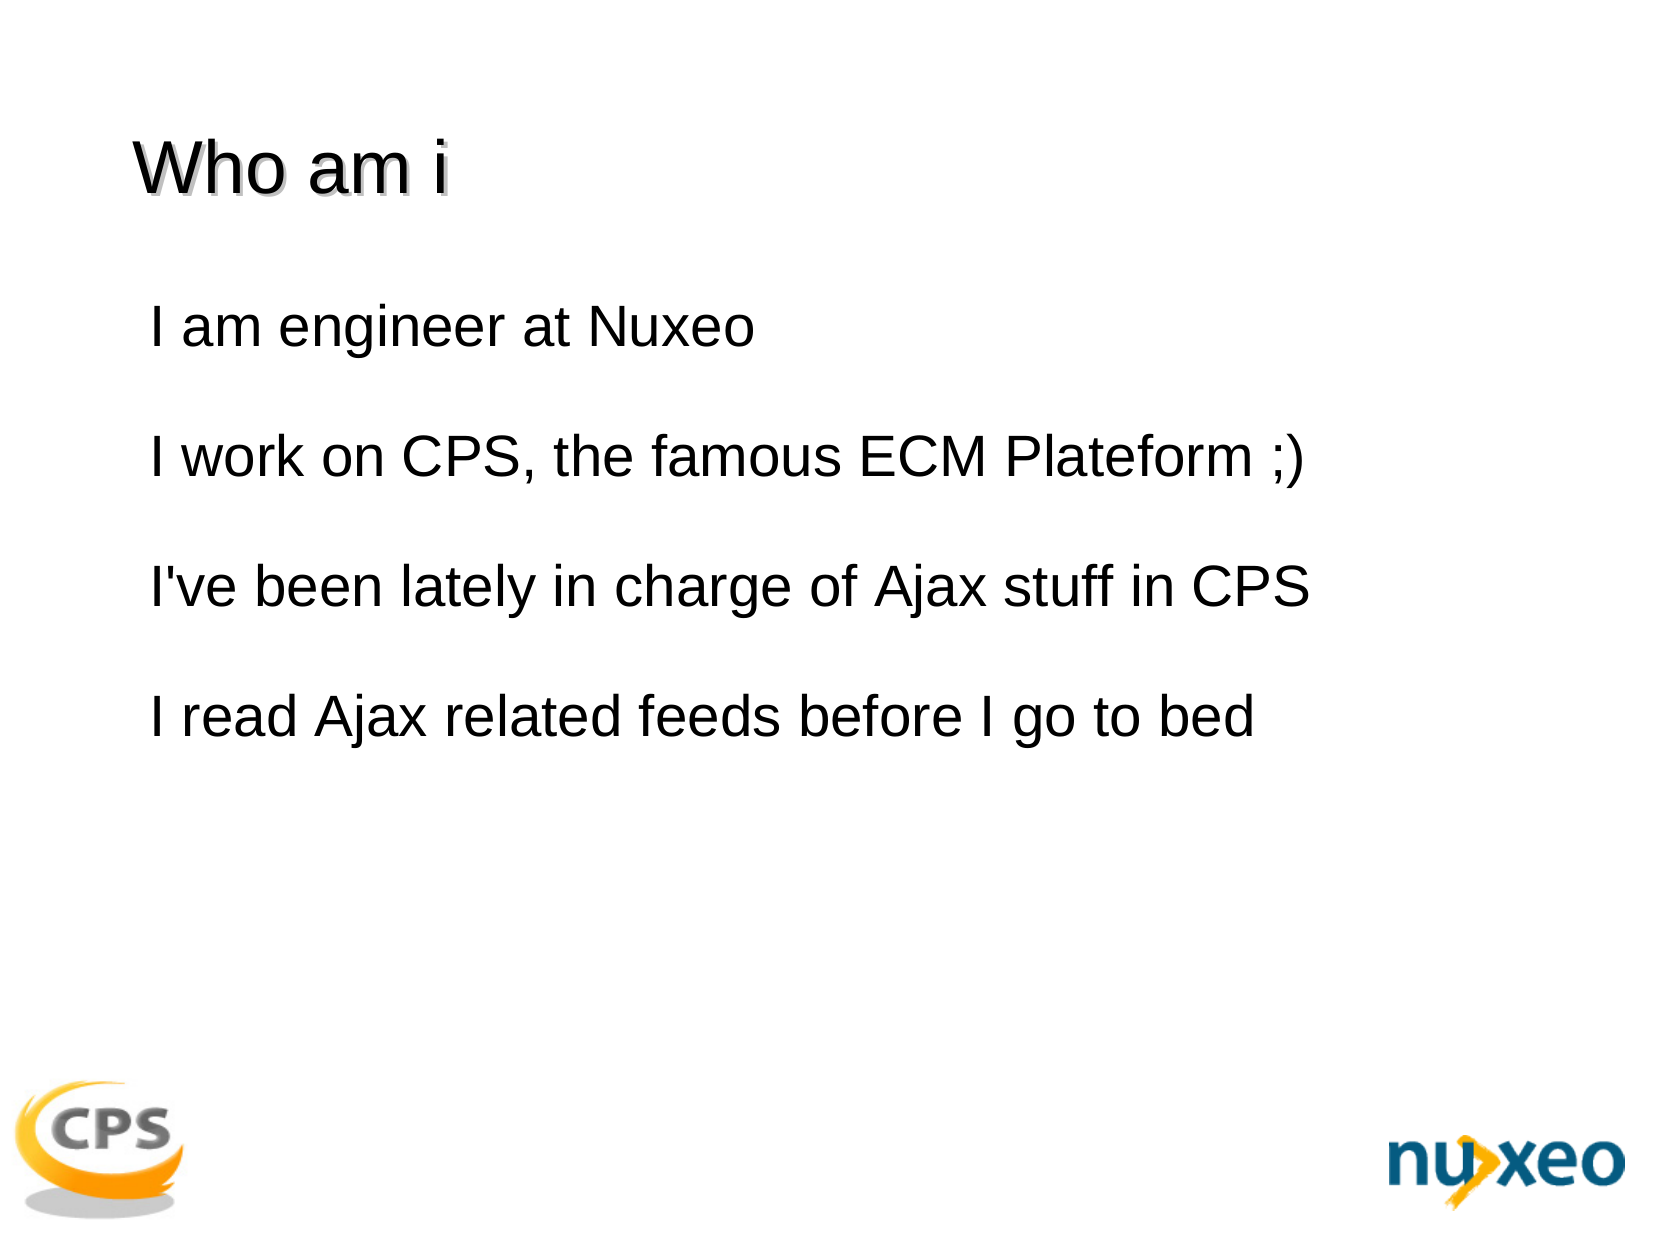

Who am i
 I am engineer at Nuxeo
 I work on CPS, the famous ECM Plateform ;)
 I've been lately in charge of Ajax stuff in CPS
 I read Ajax related feeds before I go to bed